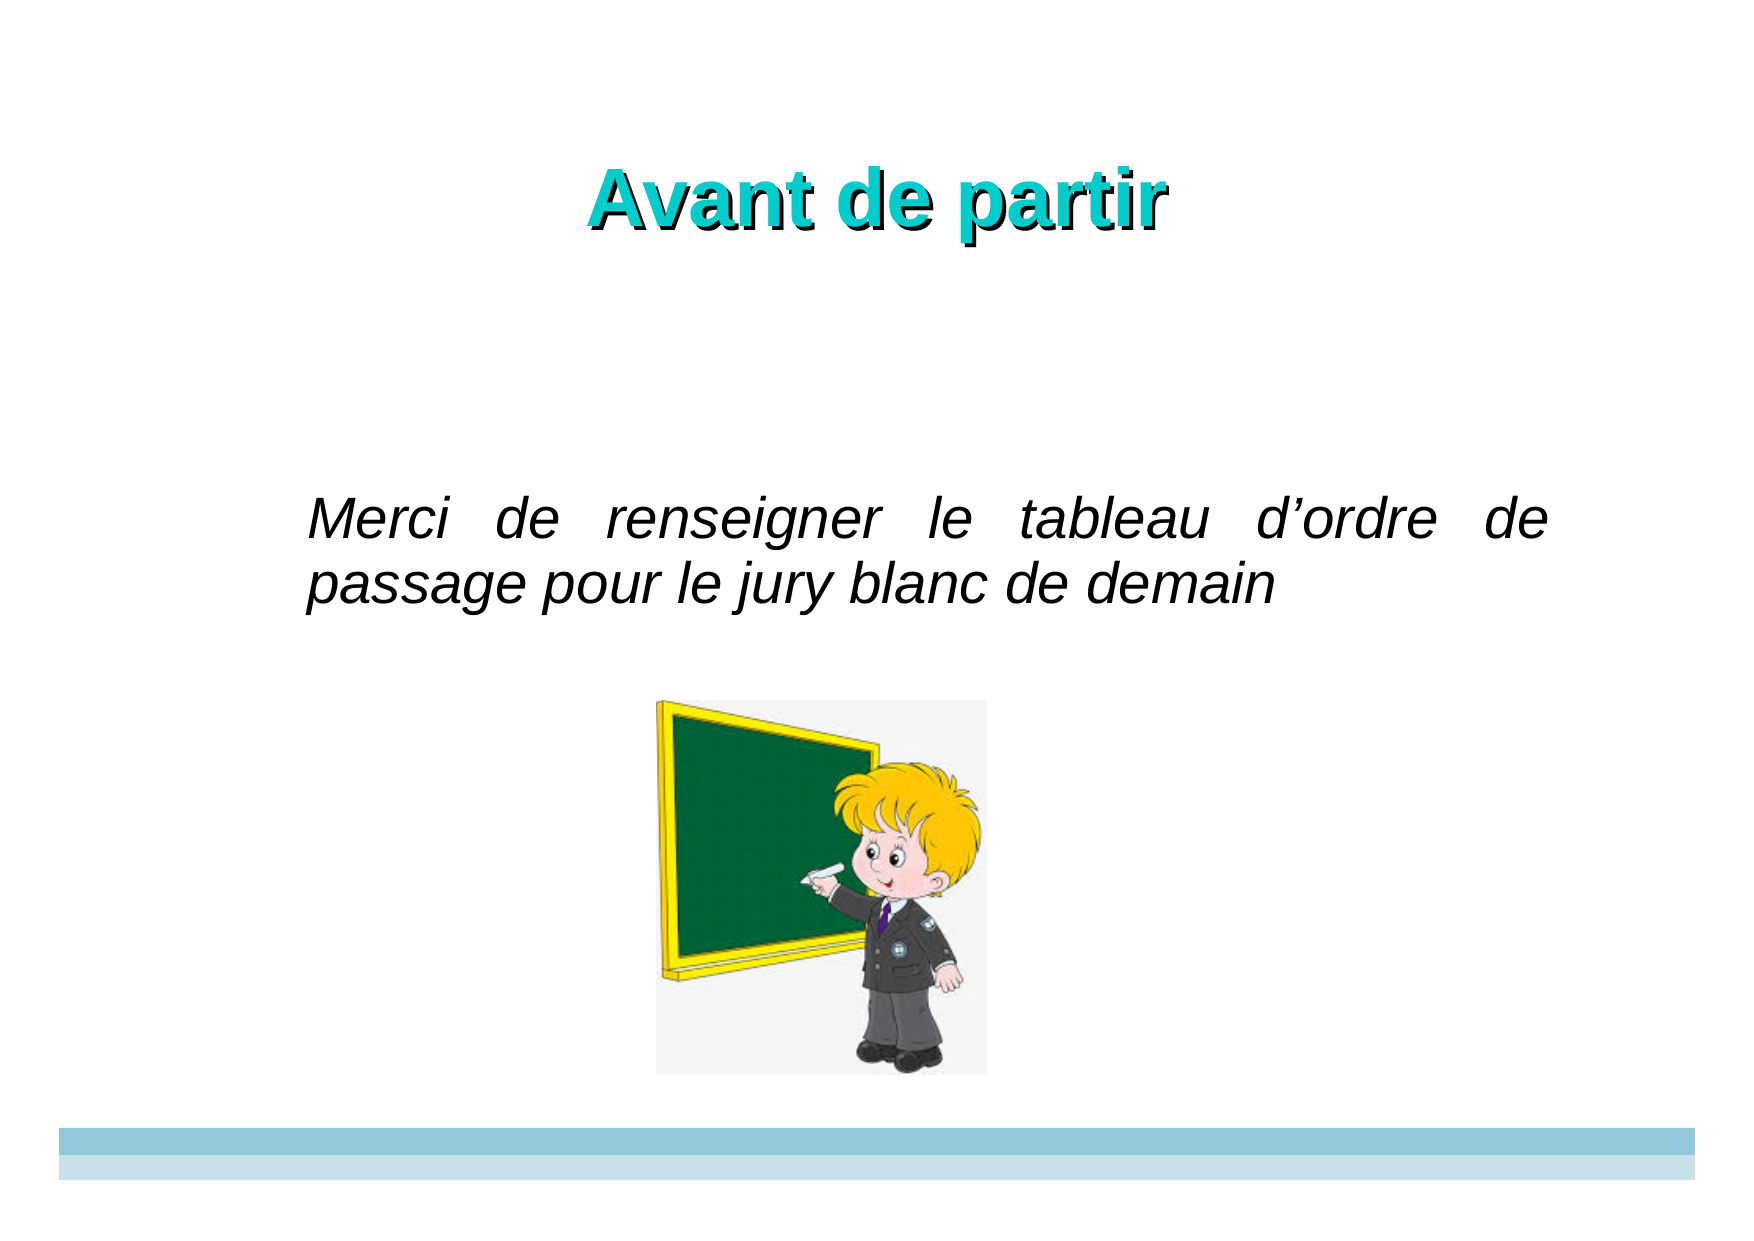

# Avant de partir
Merci de renseigner le tableau d’ordre de passage pour le jury blanc de demain